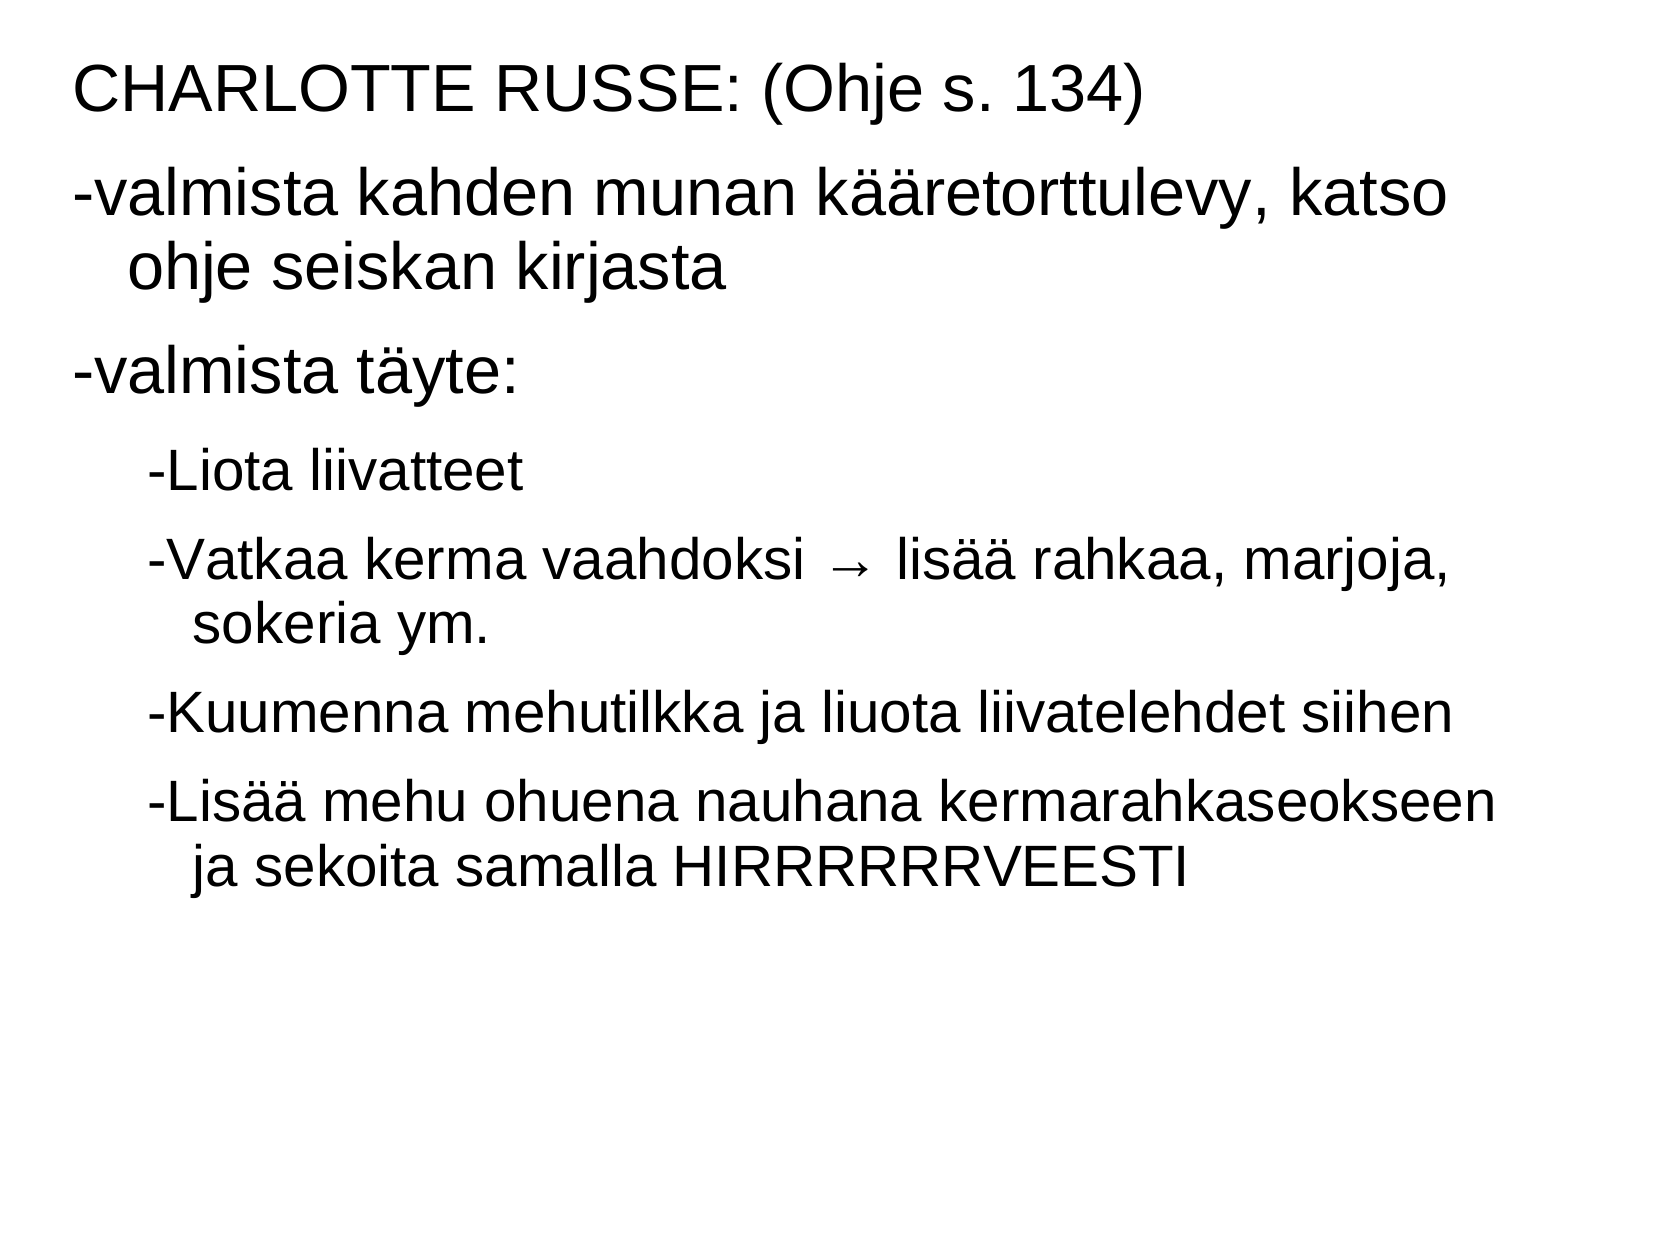

# CHARLOTTE RUSSE: (Ohje s. 134)
-valmista kahden munan kääretorttulevy, katso ohje seiskan kirjasta
-valmista täyte:
-Liota liivatteet
-Vatkaa kerma vaahdoksi → lisää rahkaa, marjoja, sokeria ym.
-Kuumenna mehutilkka ja liuota liivatelehdet siihen
-Lisää mehu ohuena nauhana kermarahkaseokseen ja sekoita samalla HIRRRRRRVEESTI